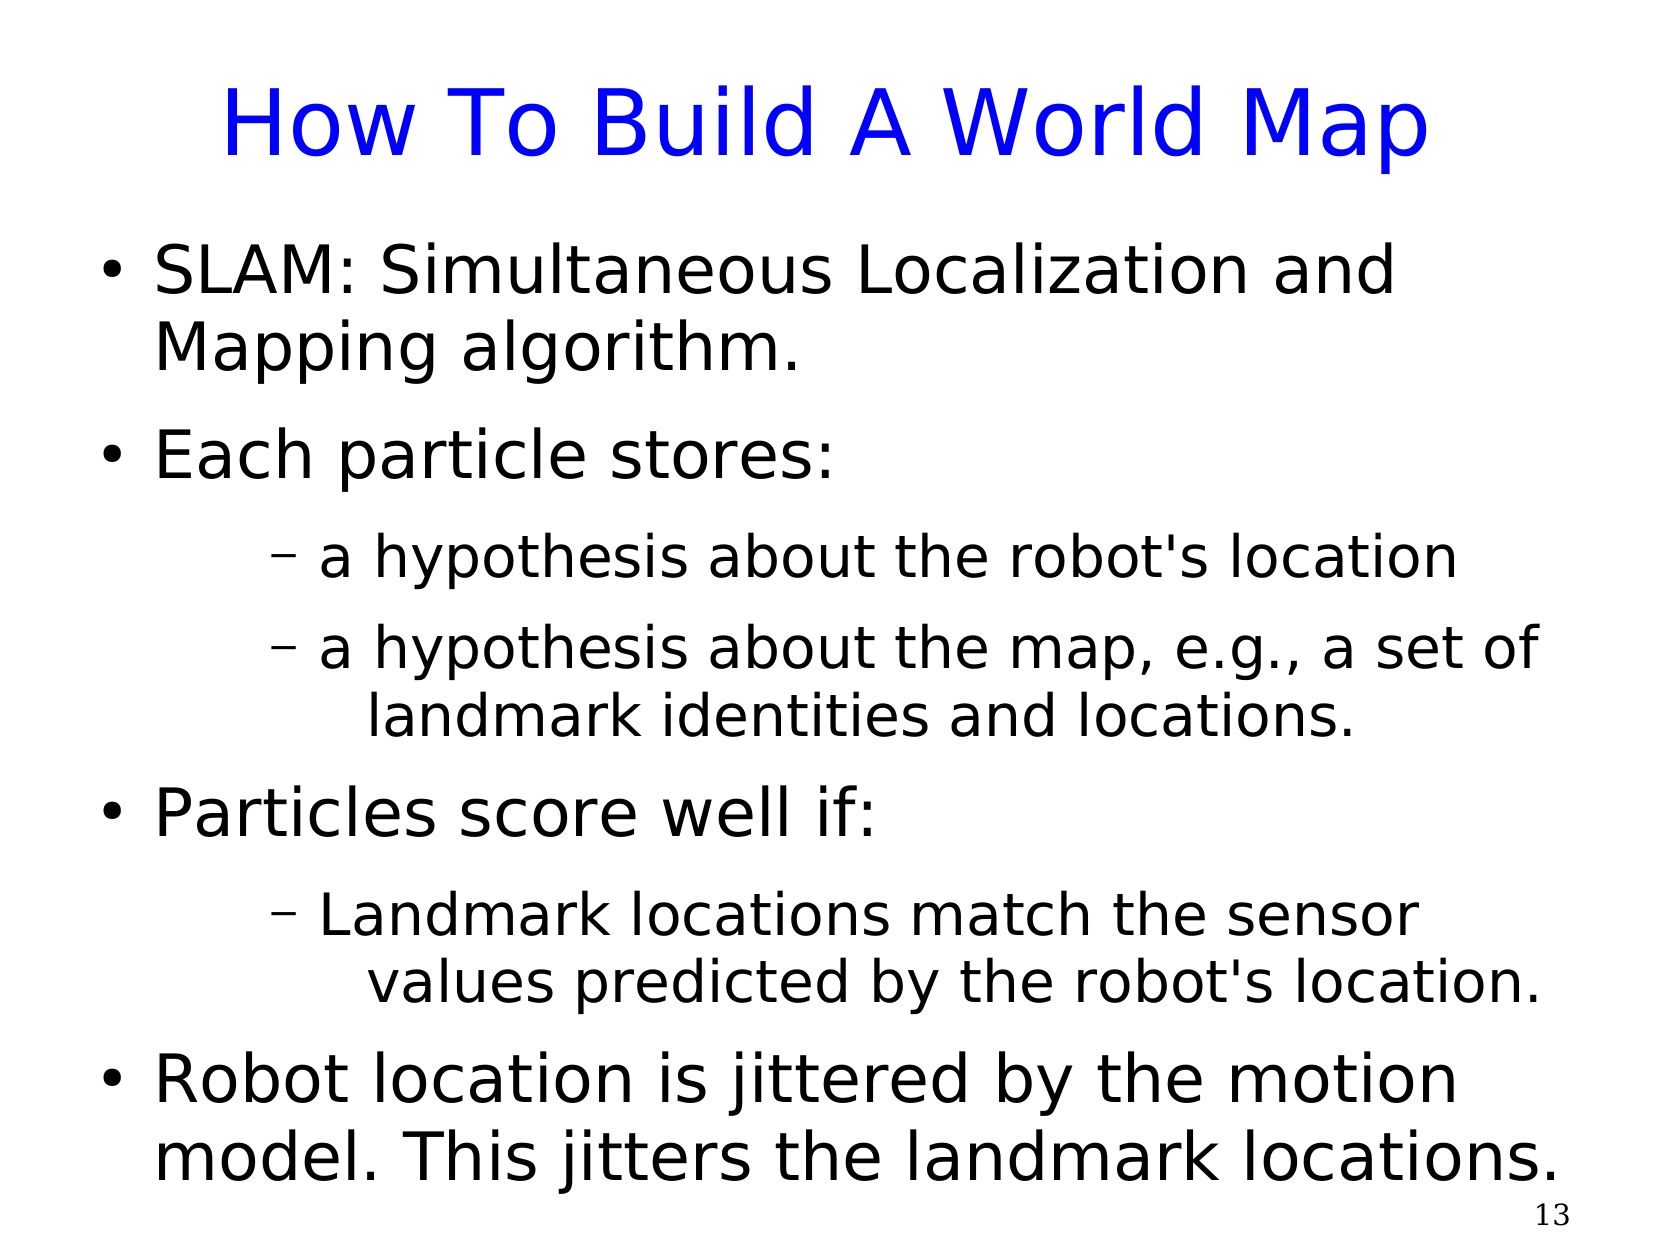

# How To Build A World Map
SLAM: Simultaneous Localization and Mapping algorithm.
Each particle stores:
a hypothesis about the robot's location
a hypothesis about the map, e.g., a set of landmark identities and locations.
Particles score well if:
Landmark locations match the sensor values predicted by the robot's location.
Robot location is jittered by the motion model. This jitters the landmark locations.
13